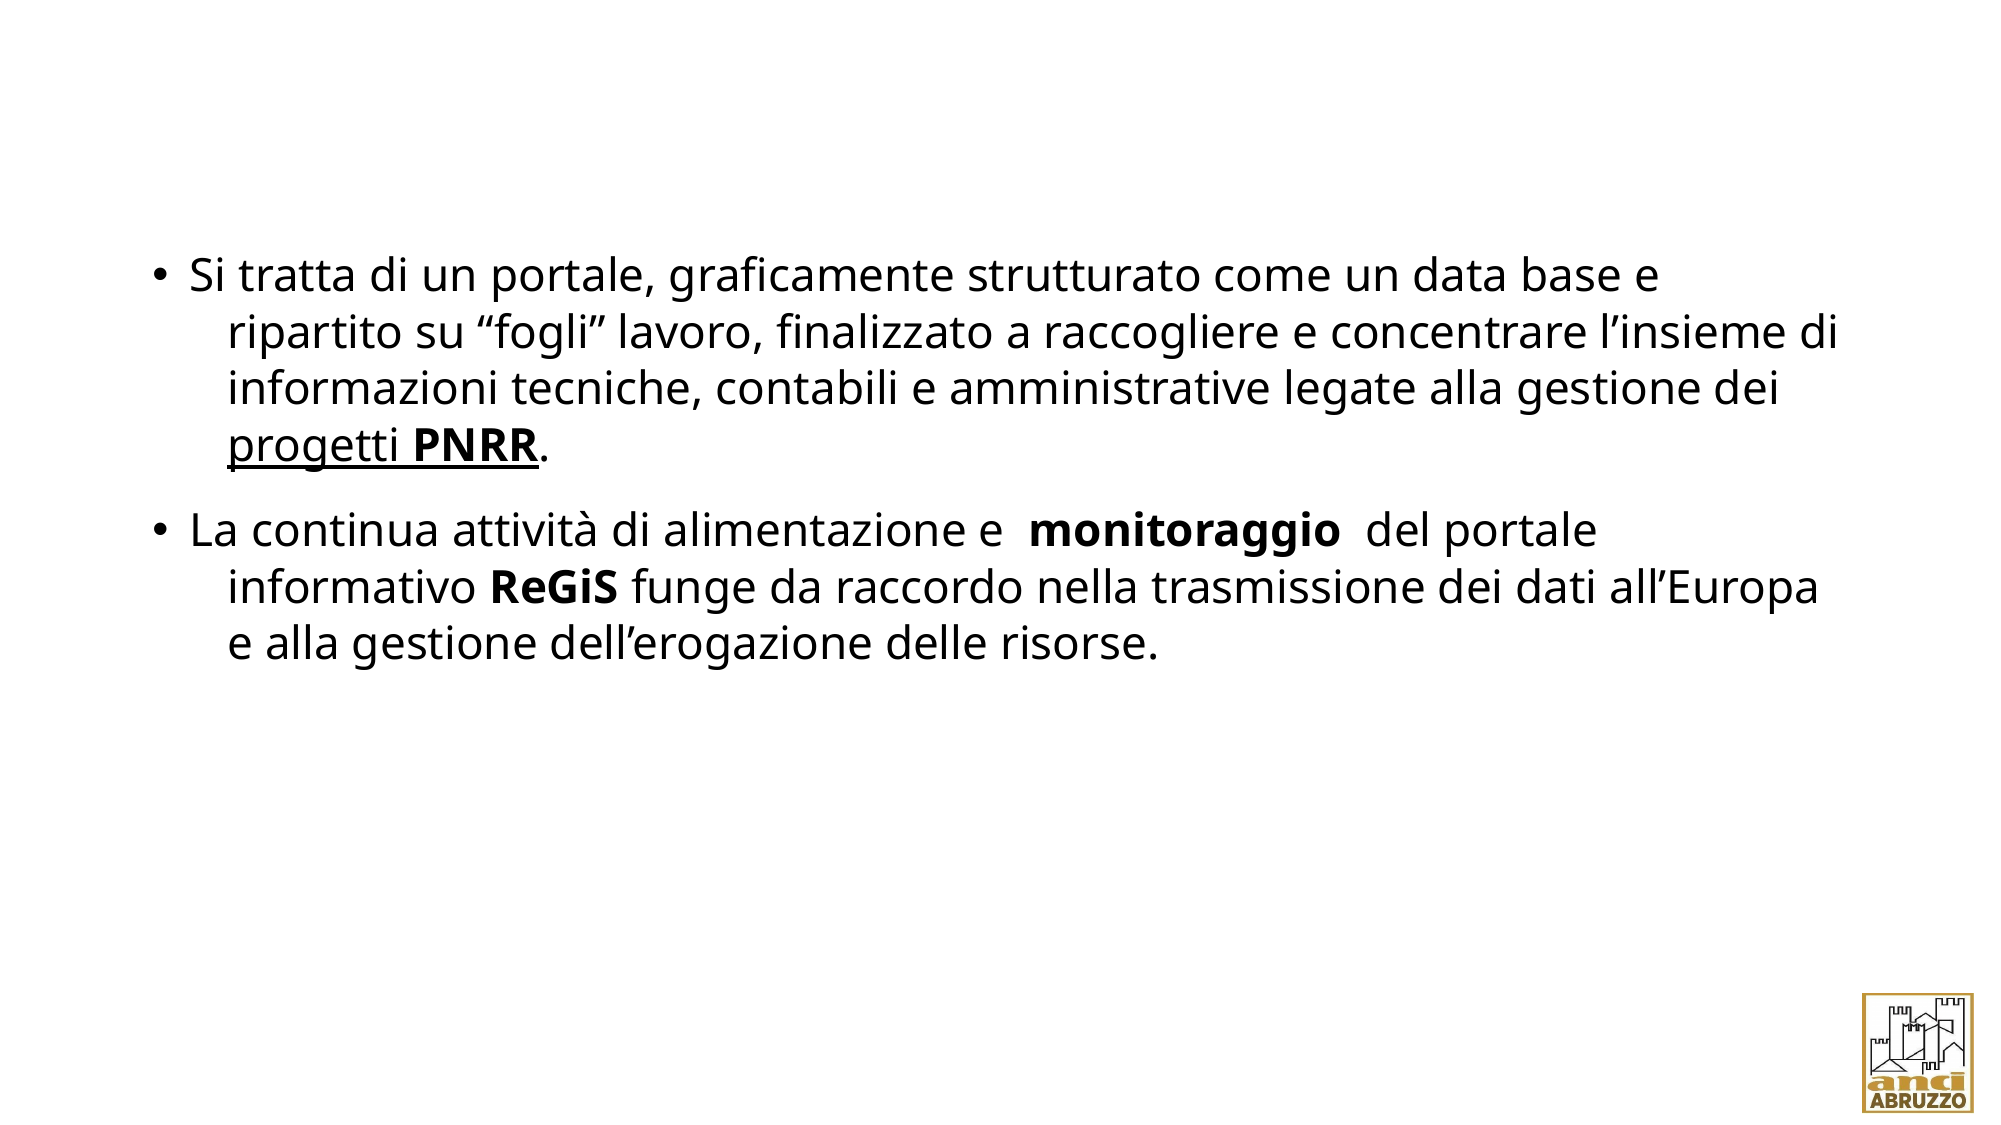

# Si tratta di un portale, graficamente strutturato come un data base e ripartito su “fogli” lavoro, finalizzato a raccogliere e concentrare l’insieme di informazioni tecniche, contabili e amministrative legate alla gestione dei progetti PNRR.
La continua attività di alimentazione e  monitoraggio  del portale informativo ReGiS funge da raccordo nella trasmissione dei dati all’Europa e alla gestione dell’erogazione delle risorse.